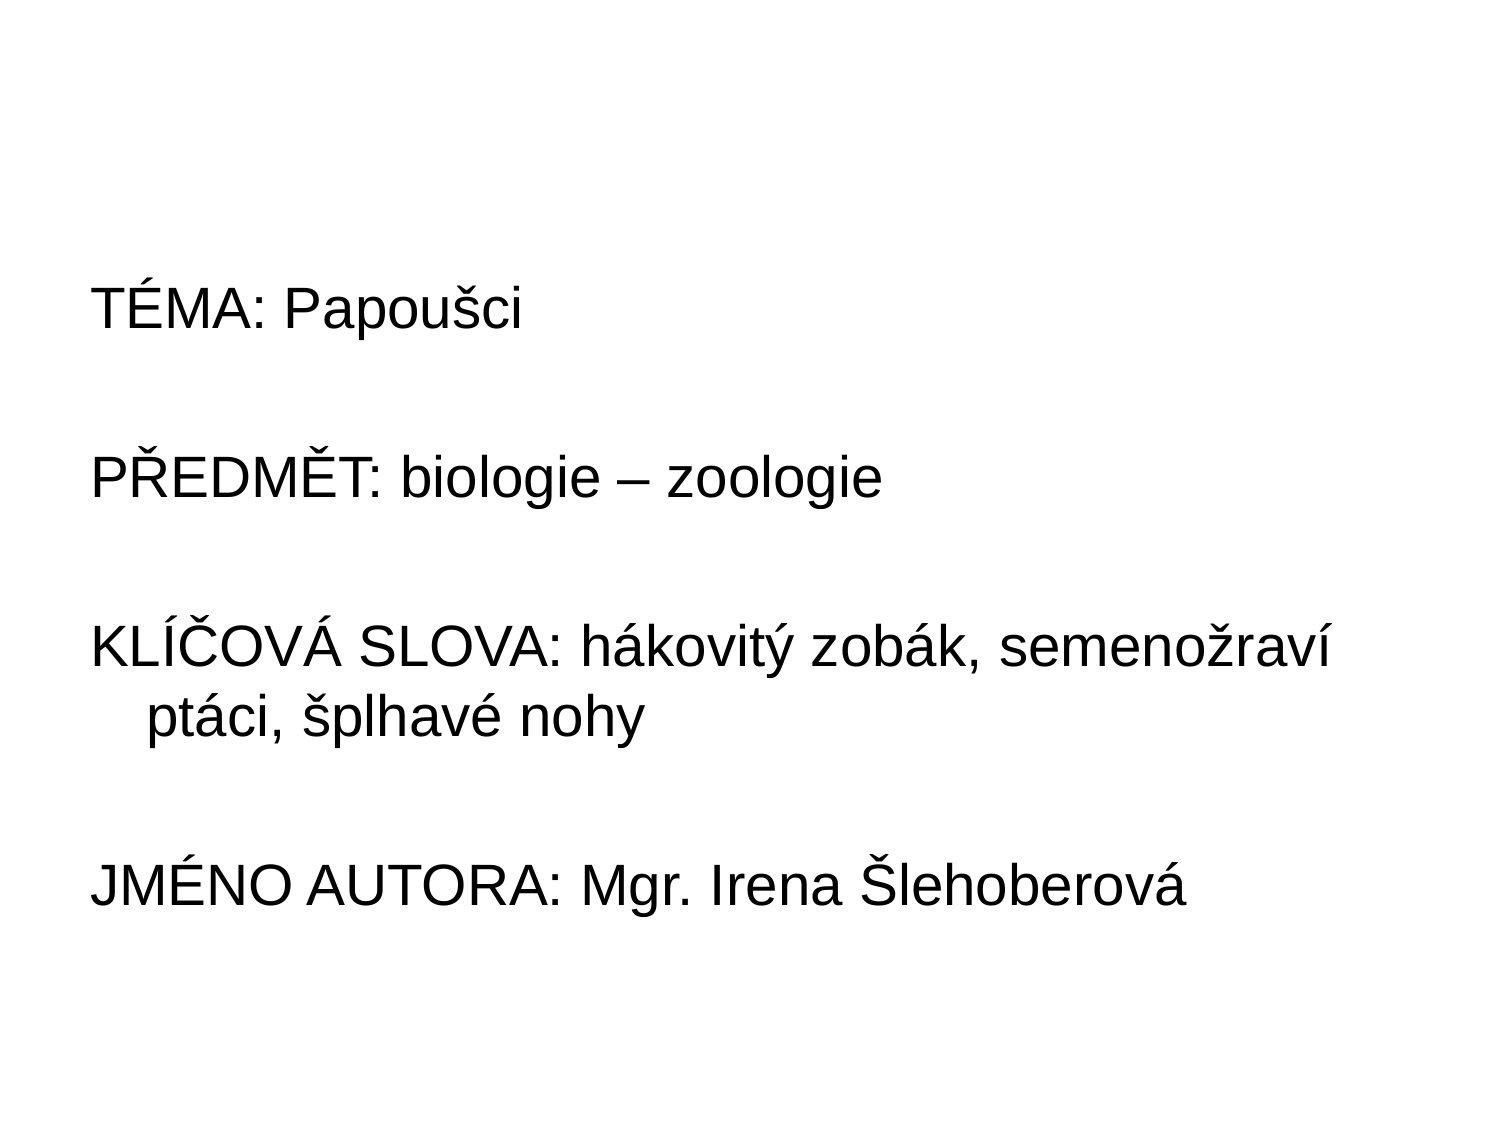

# TÉMA: Papoušci
PŘEDMĚT: biologie – zoologie
KLÍČOVÁ SLOVA: hákovitý zobák, semenožraví ptáci, šplhavé nohy
JMÉNO AUTORA: Mgr. Irena Šlehoberová